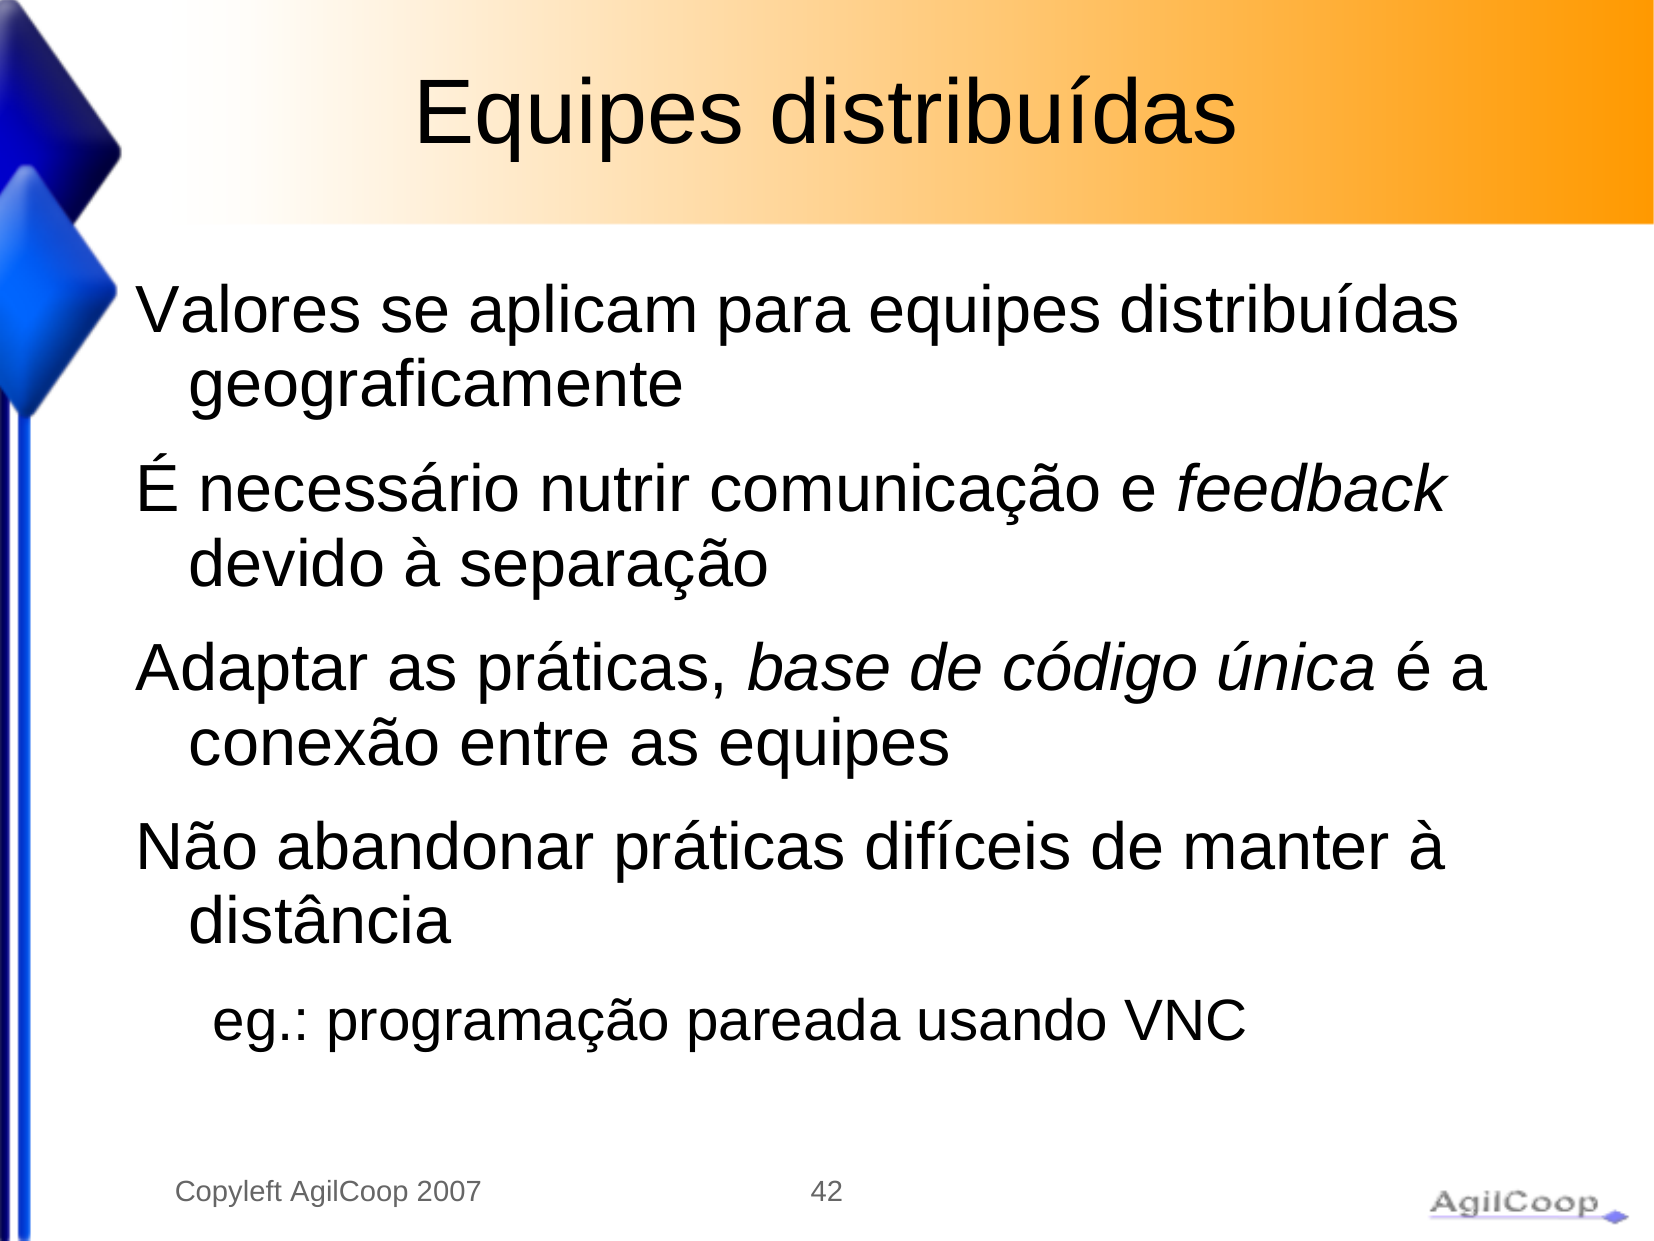

# Equipes distribuídas
Valores se aplicam para equipes distribuídas geograficamente
É necessário nutrir comunicação e feedback devido à separação
Adaptar as práticas, base de código única é a conexão entre as equipes
Não abandonar práticas difíceis de manter à distância
eg.: programação pareada usando VNC
Copyleft AgilCoop 2007
42